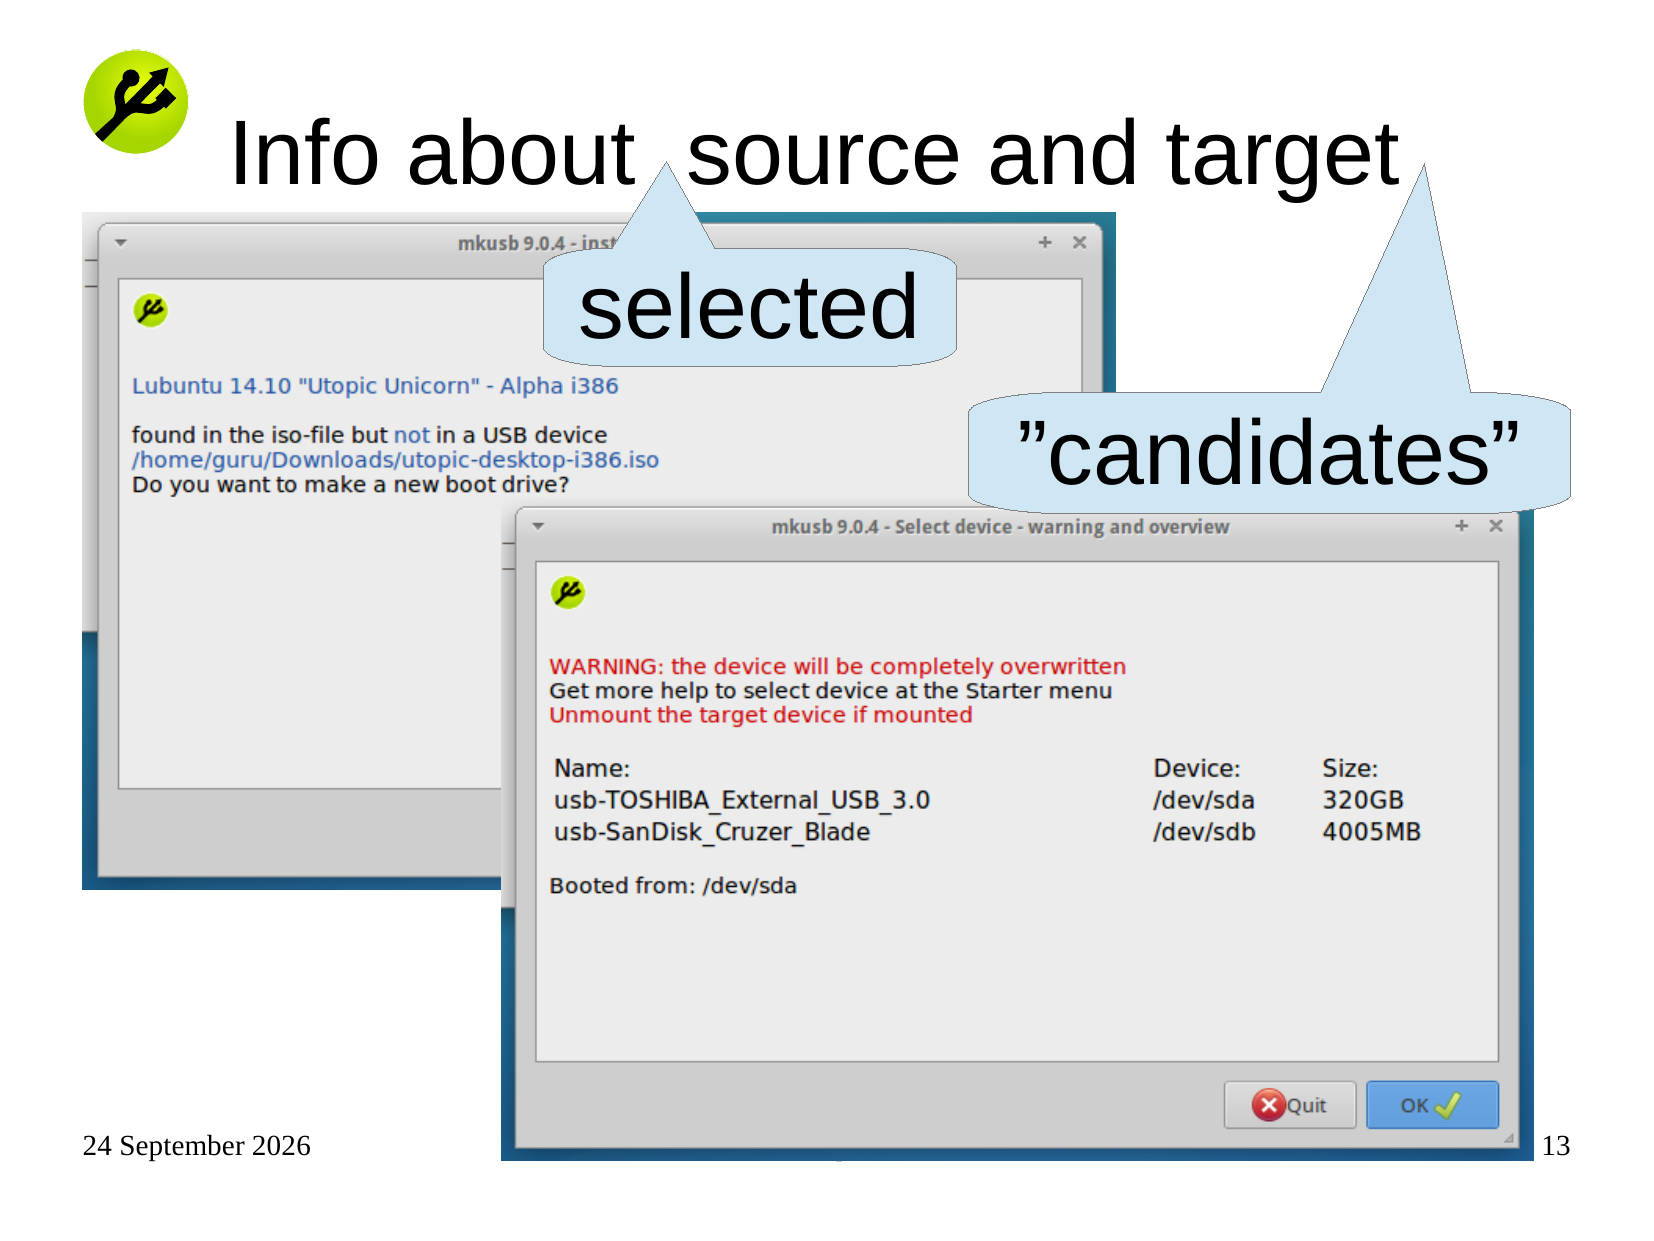

# Info about source and target
selected
”candidates”
mkusb version 9 - quick start manual
13